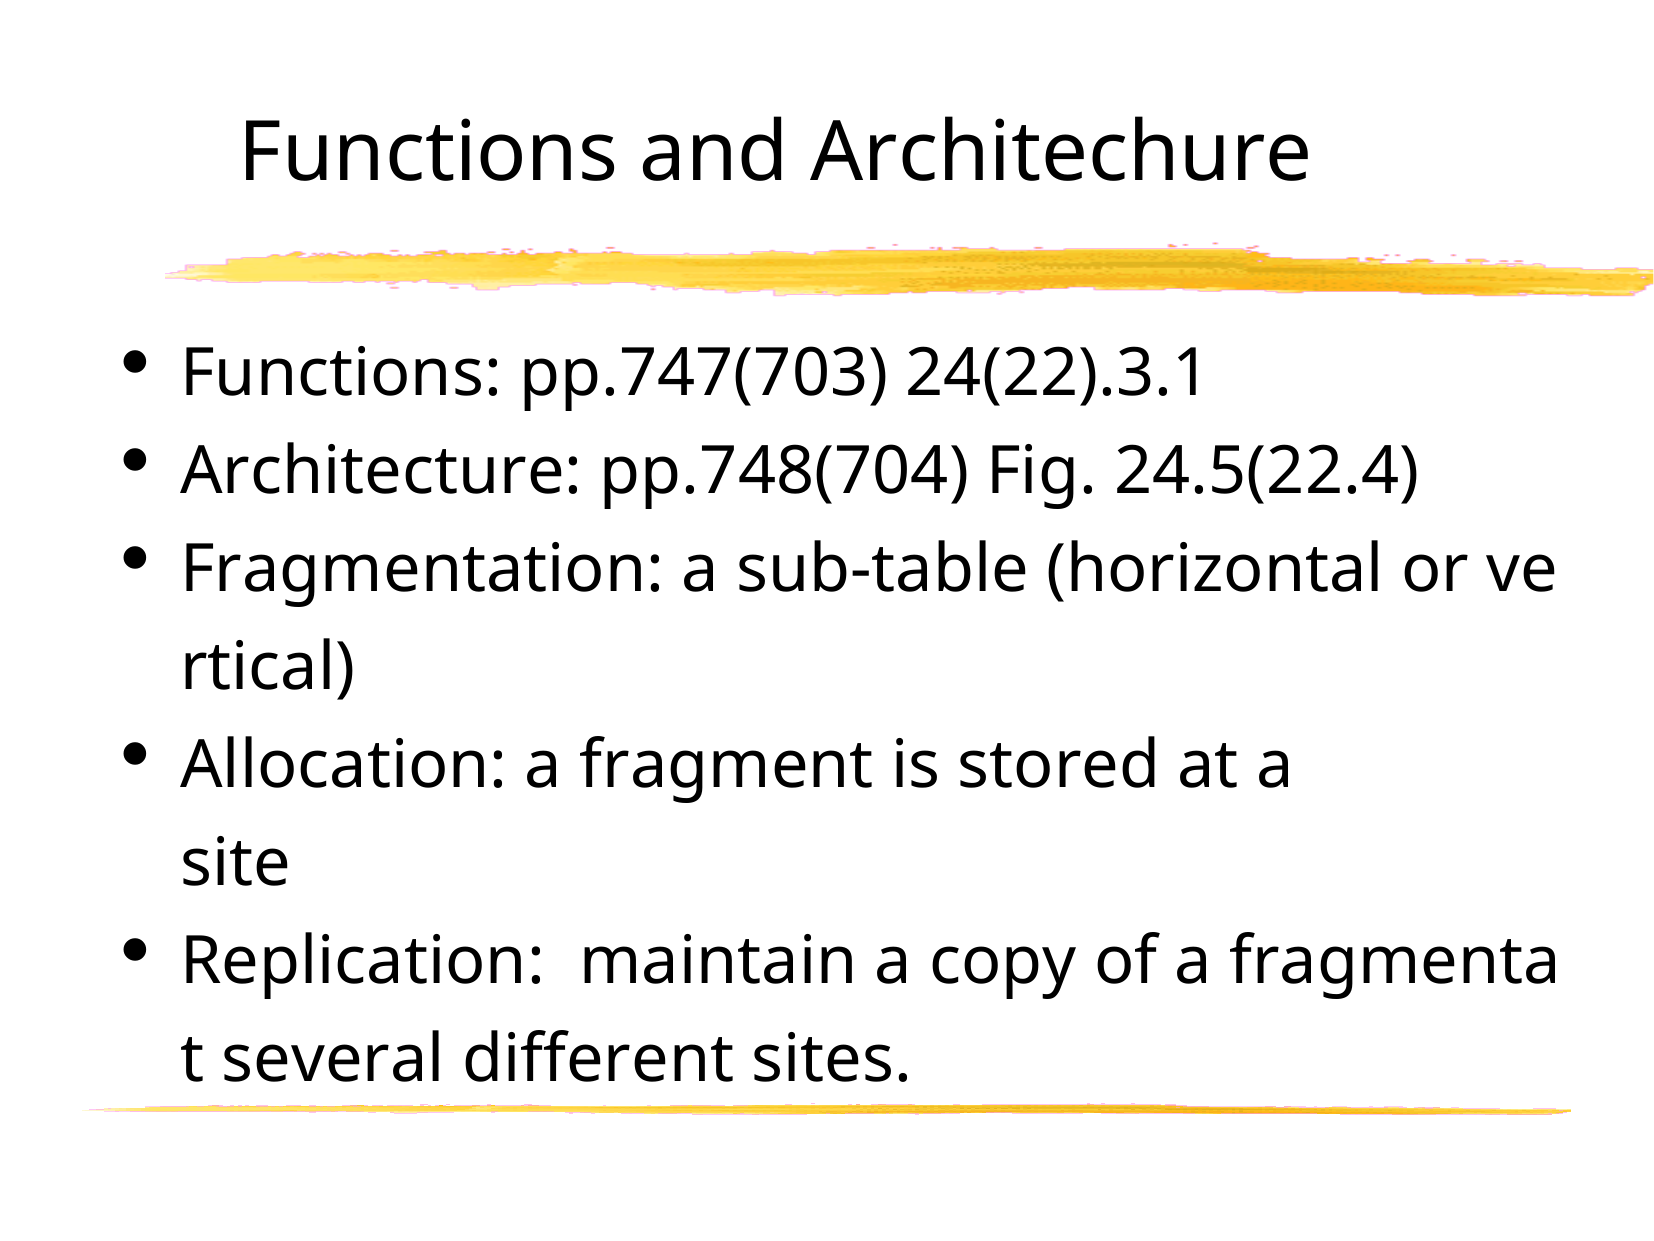

# Functions and Architechure
Functions: pp.747(703) 24(22).3.1
Architecture: pp.748(704) Fig. 24.5(22.4)
Fragmentation: a sub-table (horizontal or vertical)
Allocation: a fragment is stored at a
site
Replication: maintain a copy of a fragmentat several different sites.